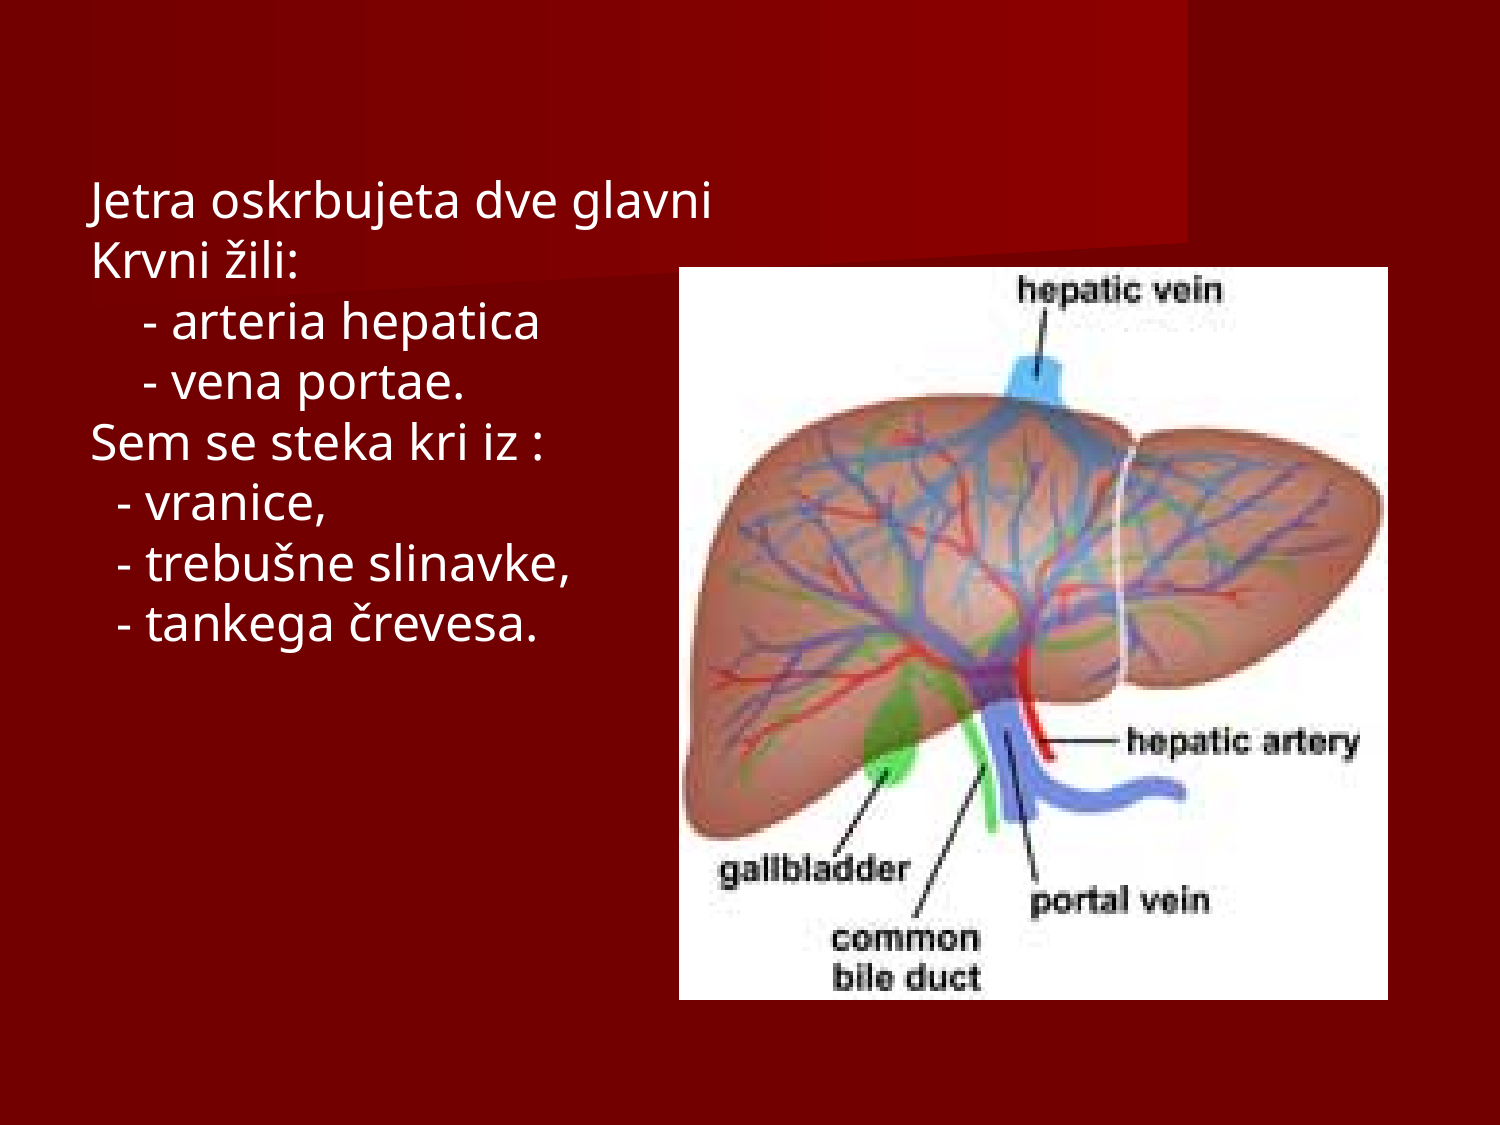

Jetra oskrbujeta dve glavni
Krvni žili:
 - arteria hepatica
 - vena portae.
Sem se steka kri iz :
 - vranice,
 - trebušne slinavke,
 - tankega črevesa.